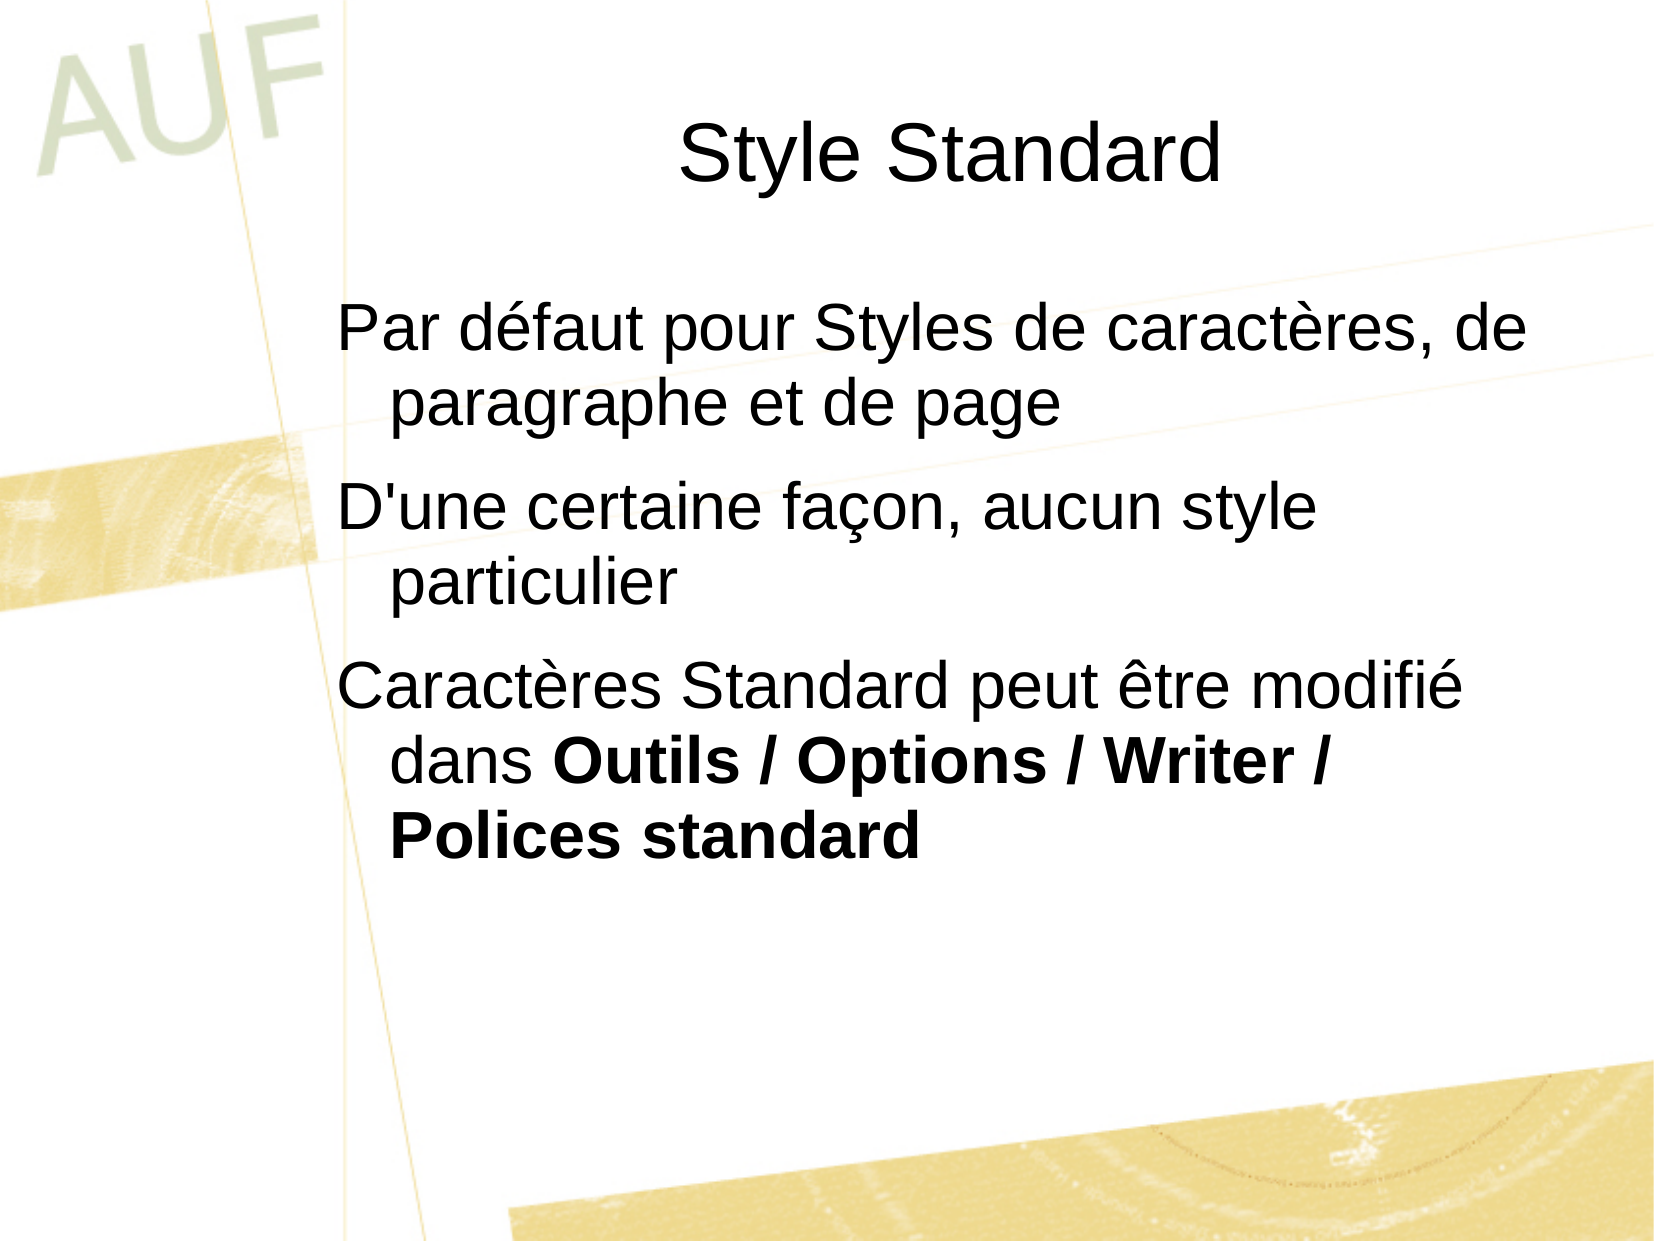

# Style Standard
Par défaut pour Styles de caractères, de paragraphe et de page
D'une certaine façon, aucun style particulier
Caractères Standard peut être modifié dans Outils / Options / Writer / Polices standard